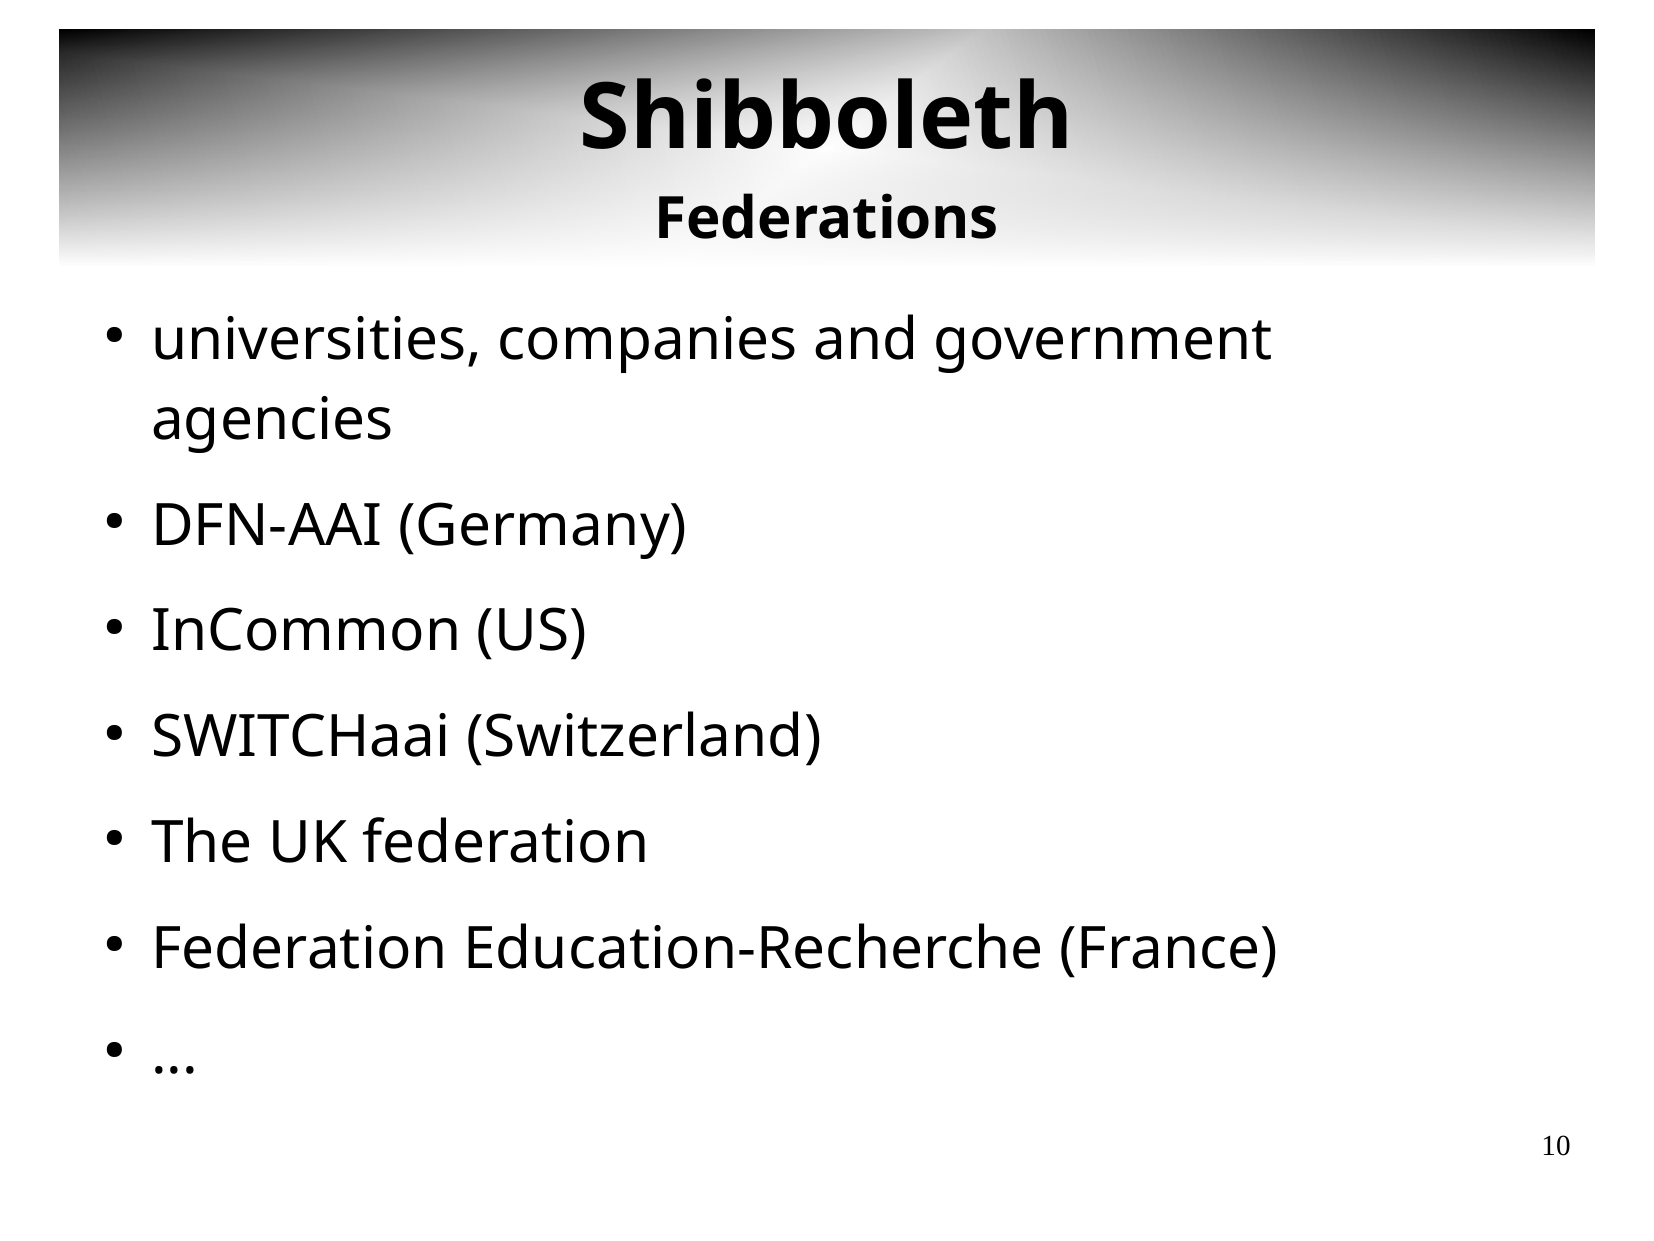

# Shibboleth Federations
universities, companies and government agencies
DFN-AAI (Germany)
InCommon (US)
SWITCHaai (Switzerland)
The UK federation
Federation Education-Recherche (France)
...
10